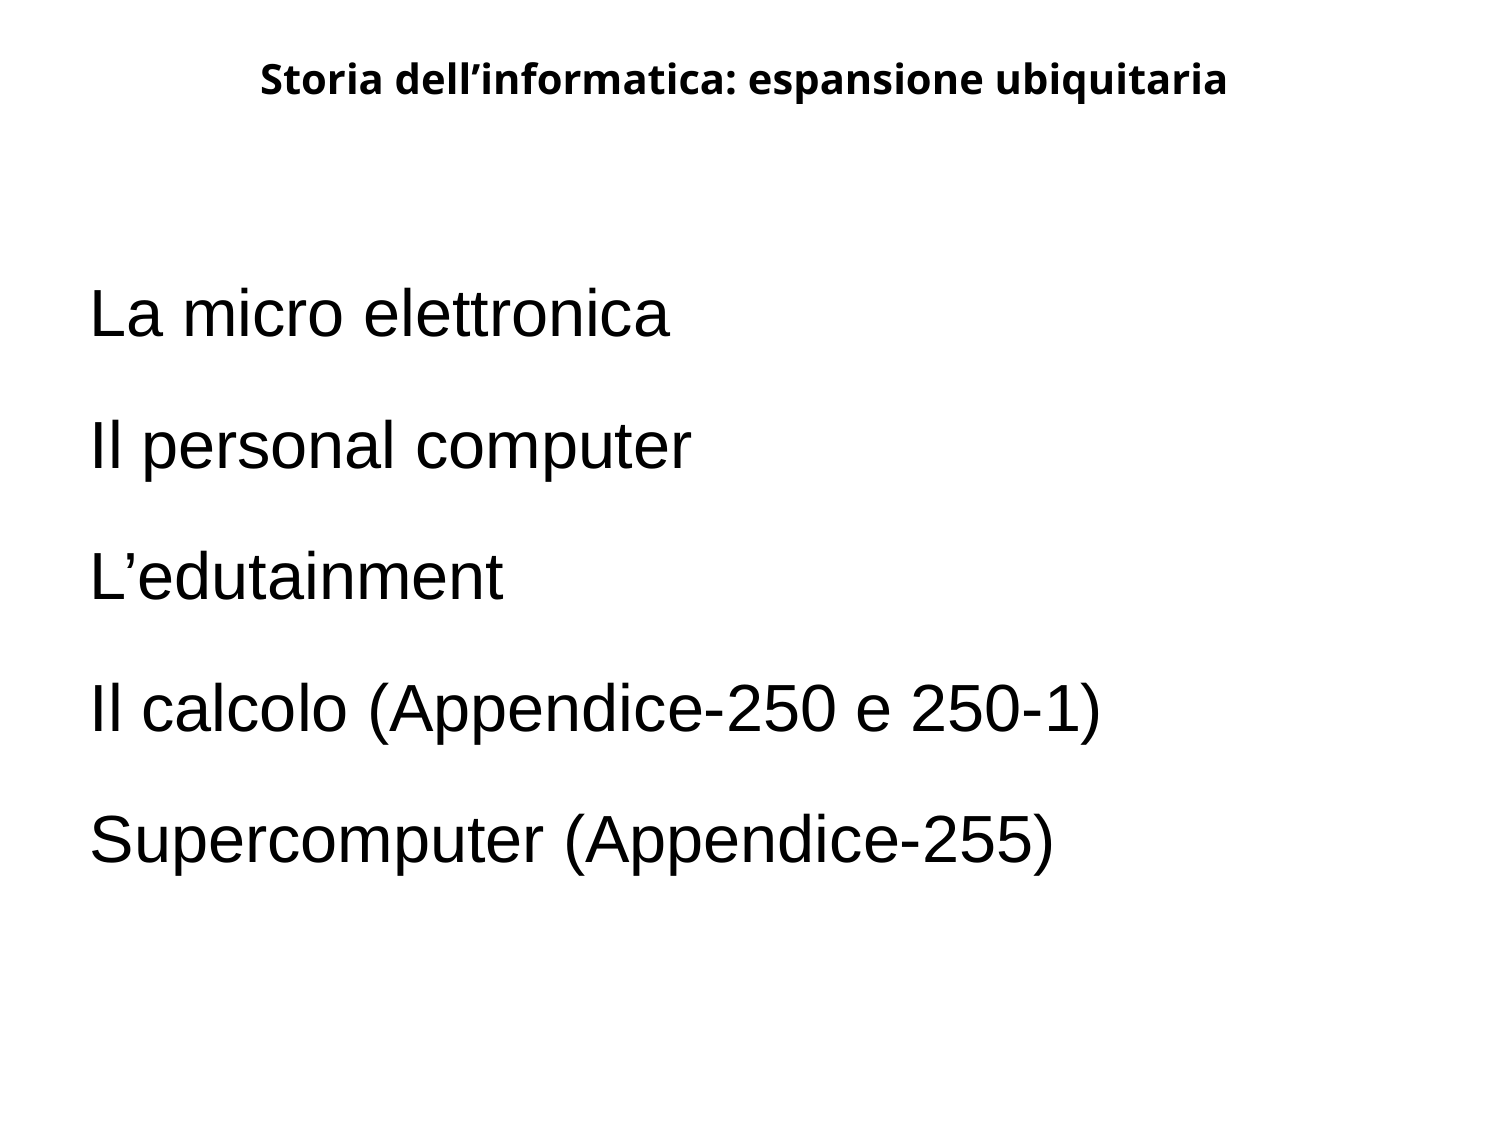

# Storia dell’informatica: espansione ubiquitaria
La micro elettronica
Il personal computer
L’edutainment
Il calcolo (Appendice-250 e 250-1)
Supercomputer (Appendice-255)